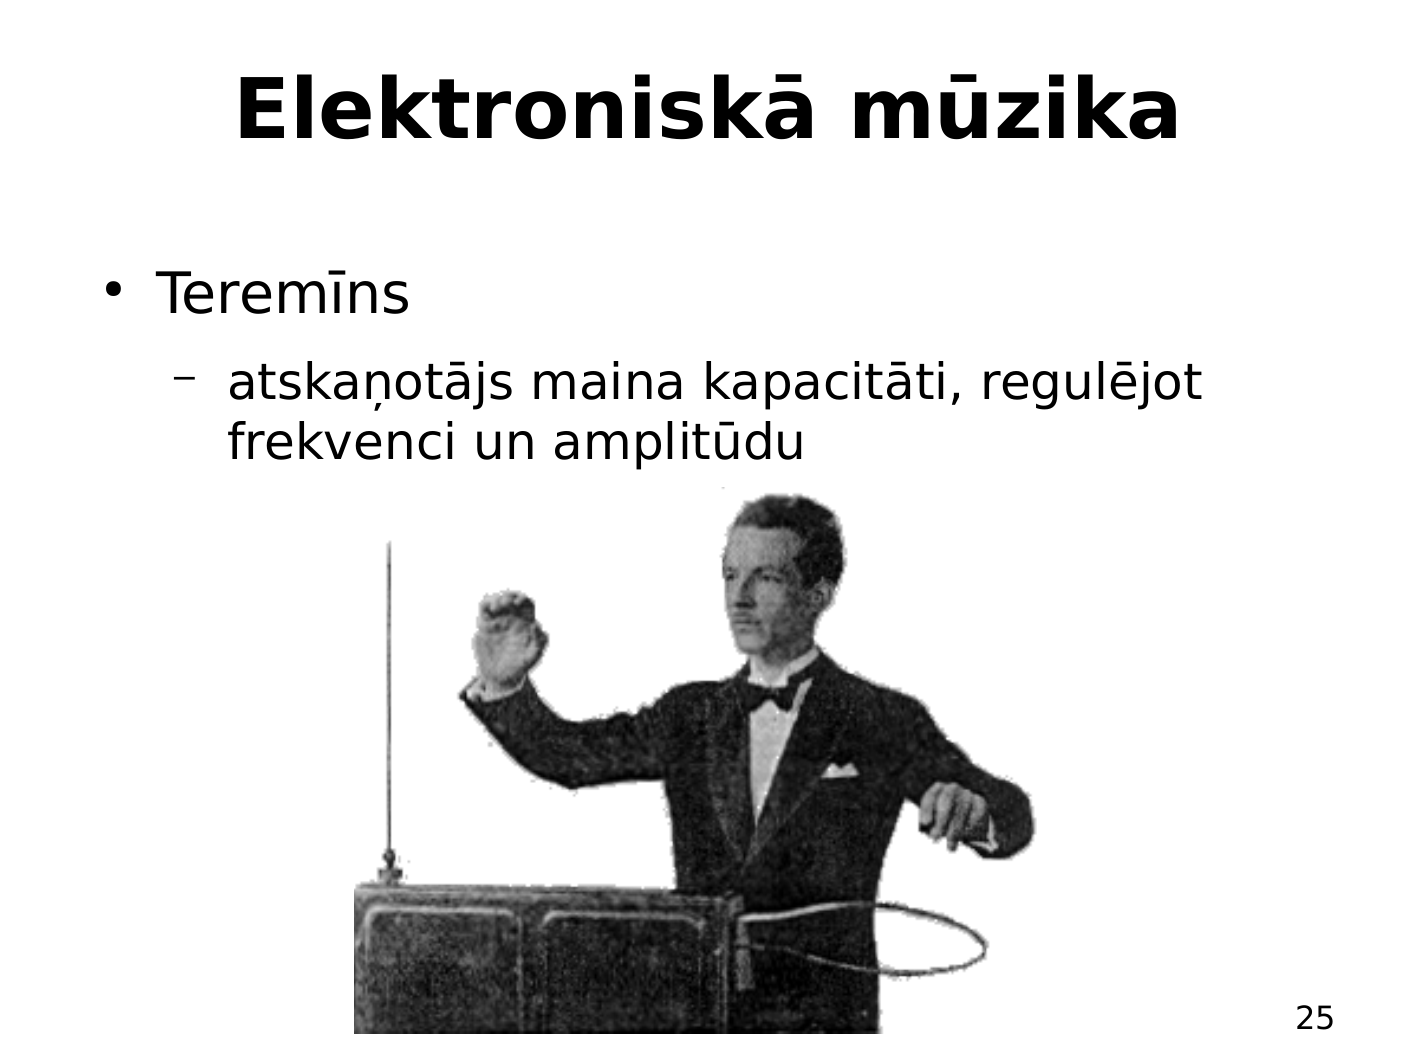

# Elektroniskā mūzika
Teremīns
atskaņotājs maina kapacitāti, regulējot frekvenci un amplitūdu